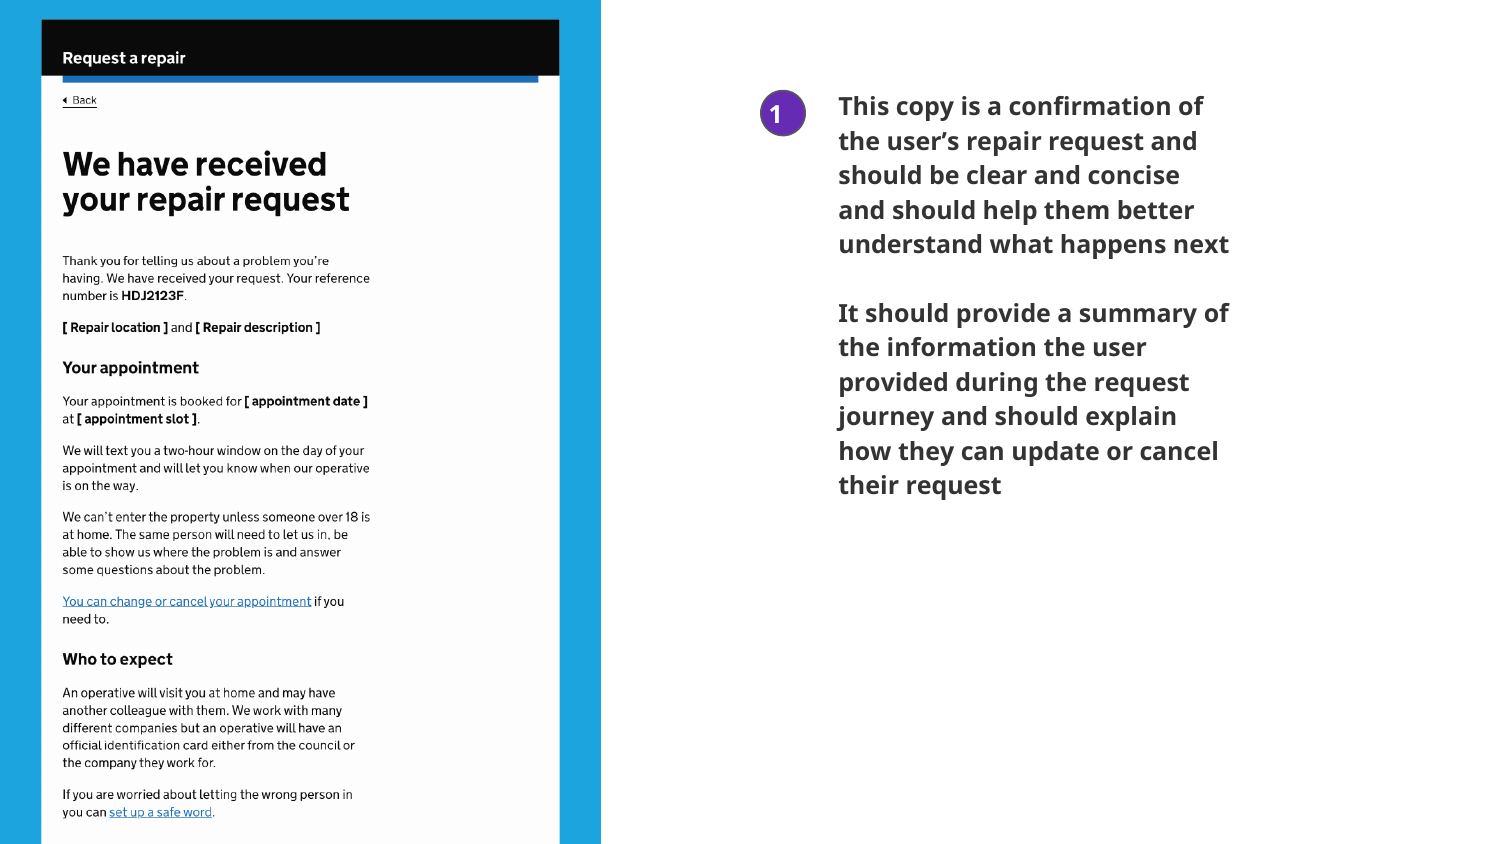

This copy is a confirmation of the user’s repair request and should be clear and concise and should help them better understand what happens next
It should provide a summary of the information the user provided during the request journey and should explain how they can update or cancel their request
1